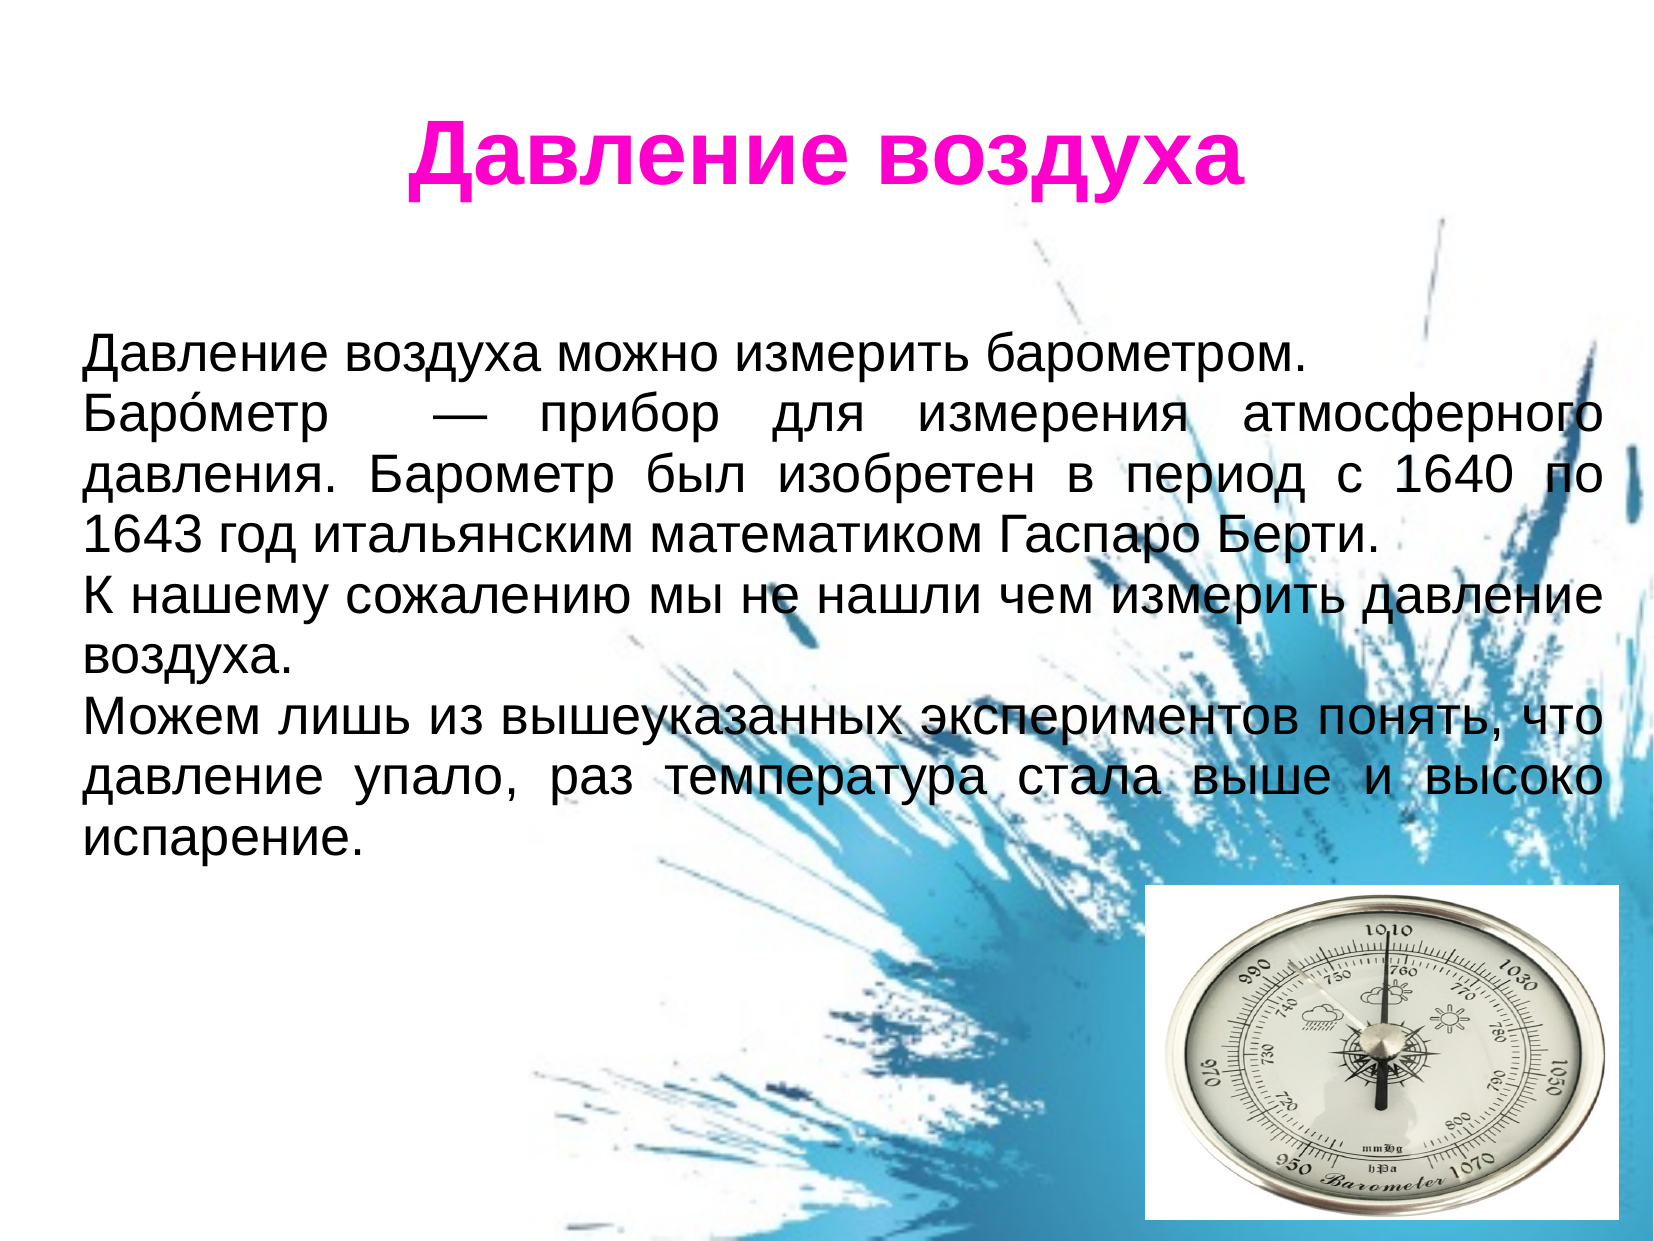

Давление воздуха можно измерить барометром.
Баро́метр — прибор для измерения атмосферного давления. Барометр был изобретен в период с 1640 по 1643 год итальянским математиком Гаспаро Берти.
К нашему сожалению мы не нашли чем измерить давление воздуха.
Можем лишь из вышеуказанных экспериментов понять, что давление упало, раз температура стала выше и высоко испарение.
# Давление воздуха